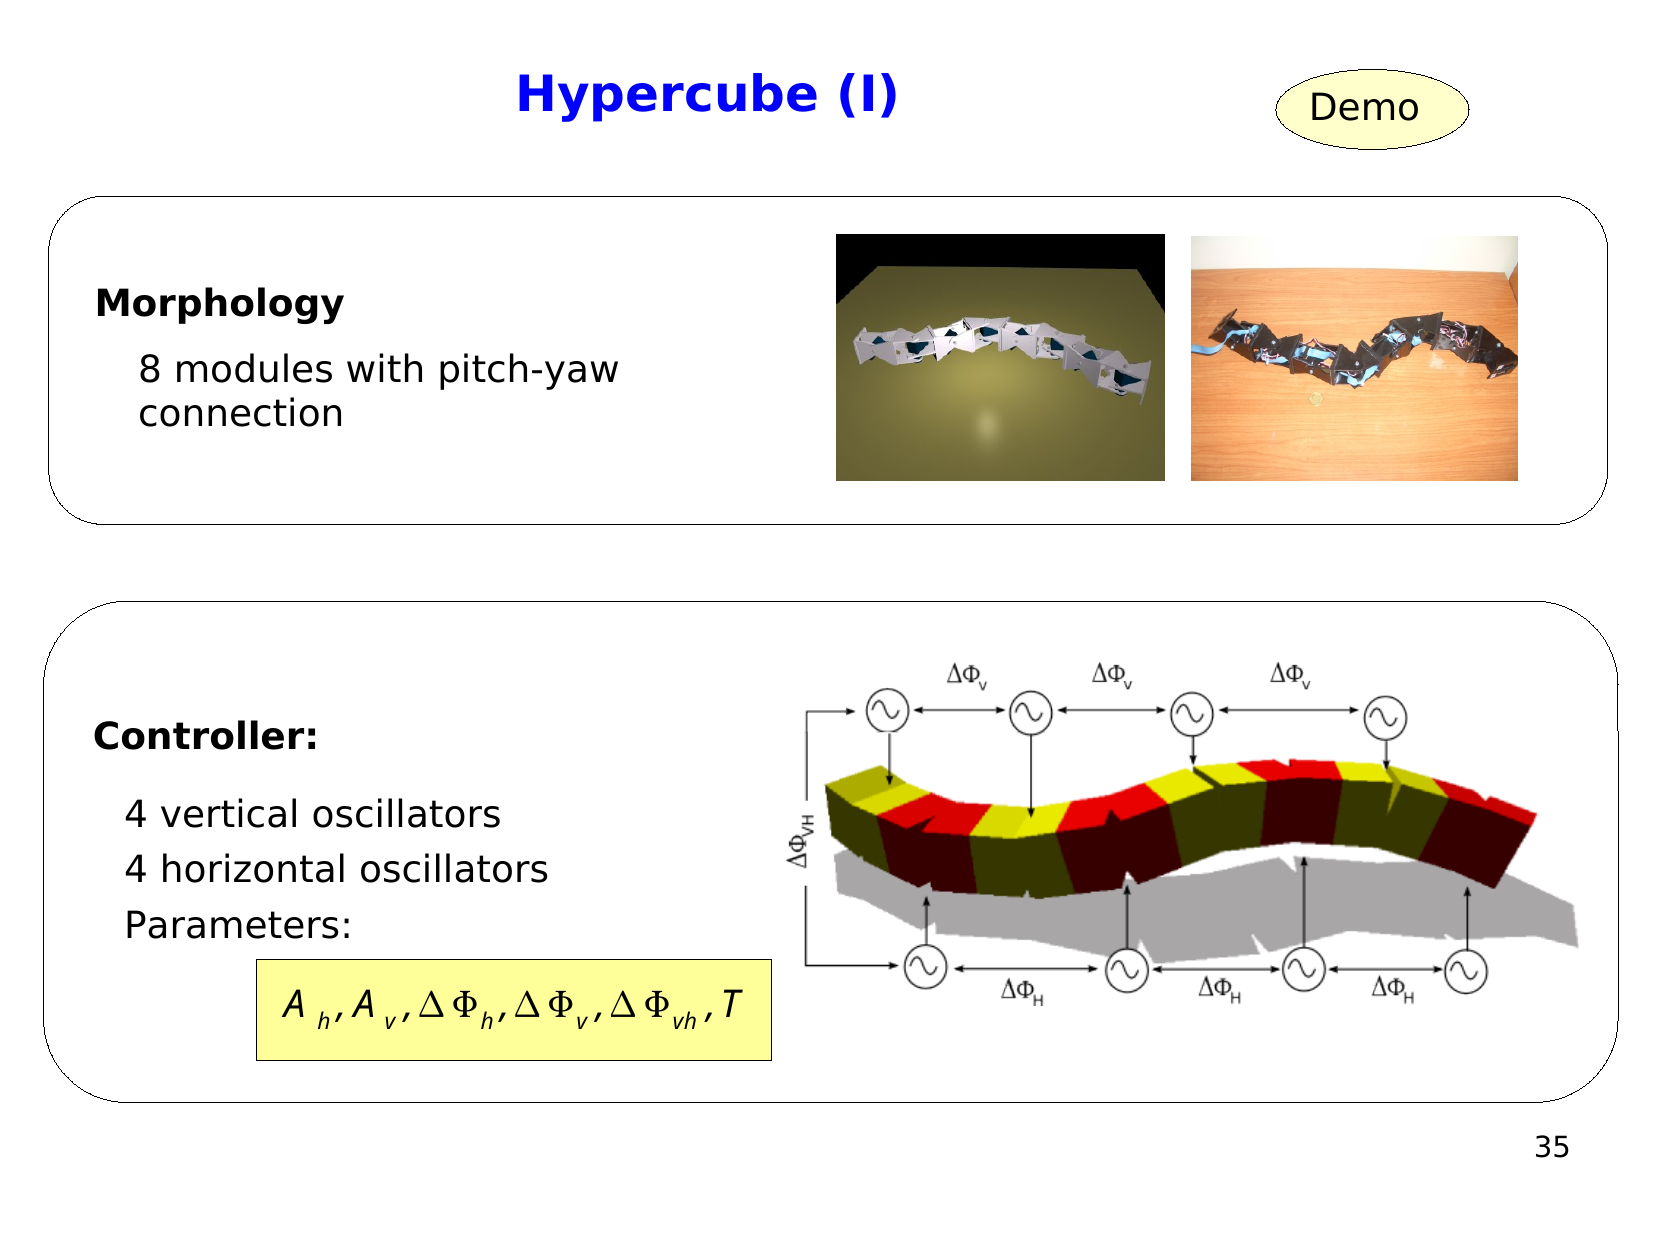

Hypercube (I)
Demo
 Morphology
8 modules with pitch-yaw connection
 Controller:
 4 vertical oscillators
 4 horizontal oscillators
 Parameters:
35